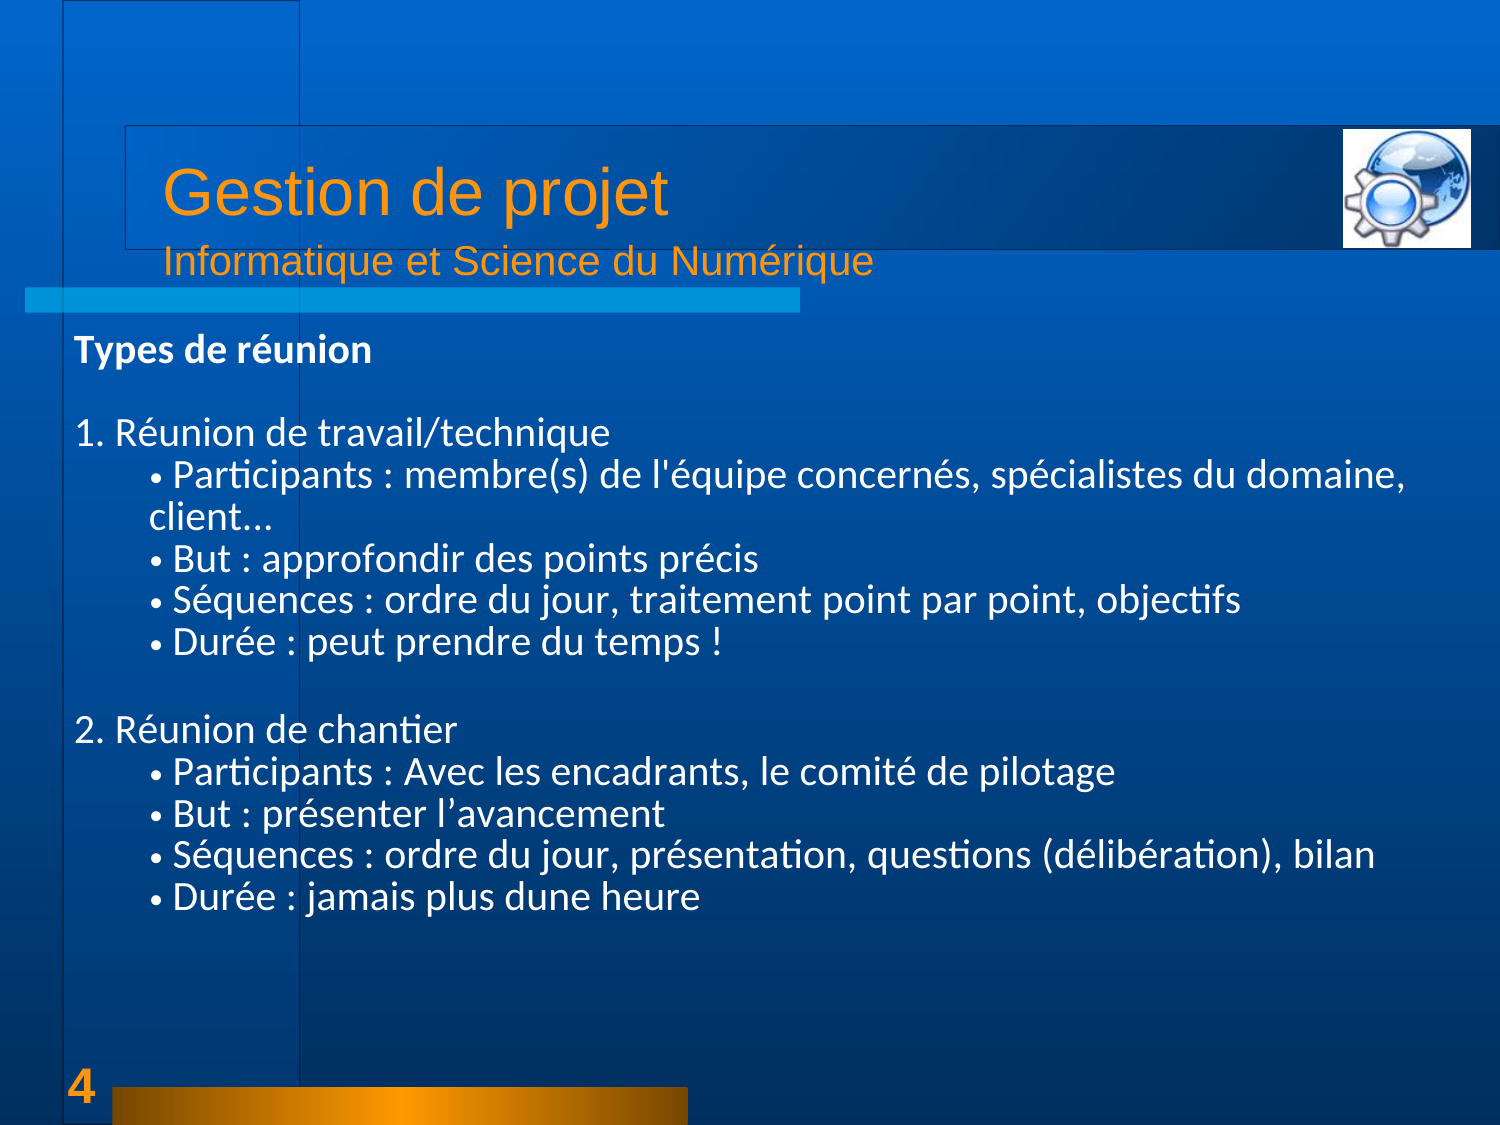

Types de réunion
1. Réunion de travail/technique
 Participants : membre(s) de l'équipe concernés, spécialistes du domaine, client...
 But : approfondir des points précis
 Séquences : ordre du jour, traitement point par point, objectifs
 Durée : peut prendre du temps !
2. Réunion de chantier
 Participants : Avec les encadrants, le comité de pilotage
 But : présenter l’avancement
 Séquences : ordre du jour, présentation, questions (délibération), bilan
 Durée : jamais plus dune heure